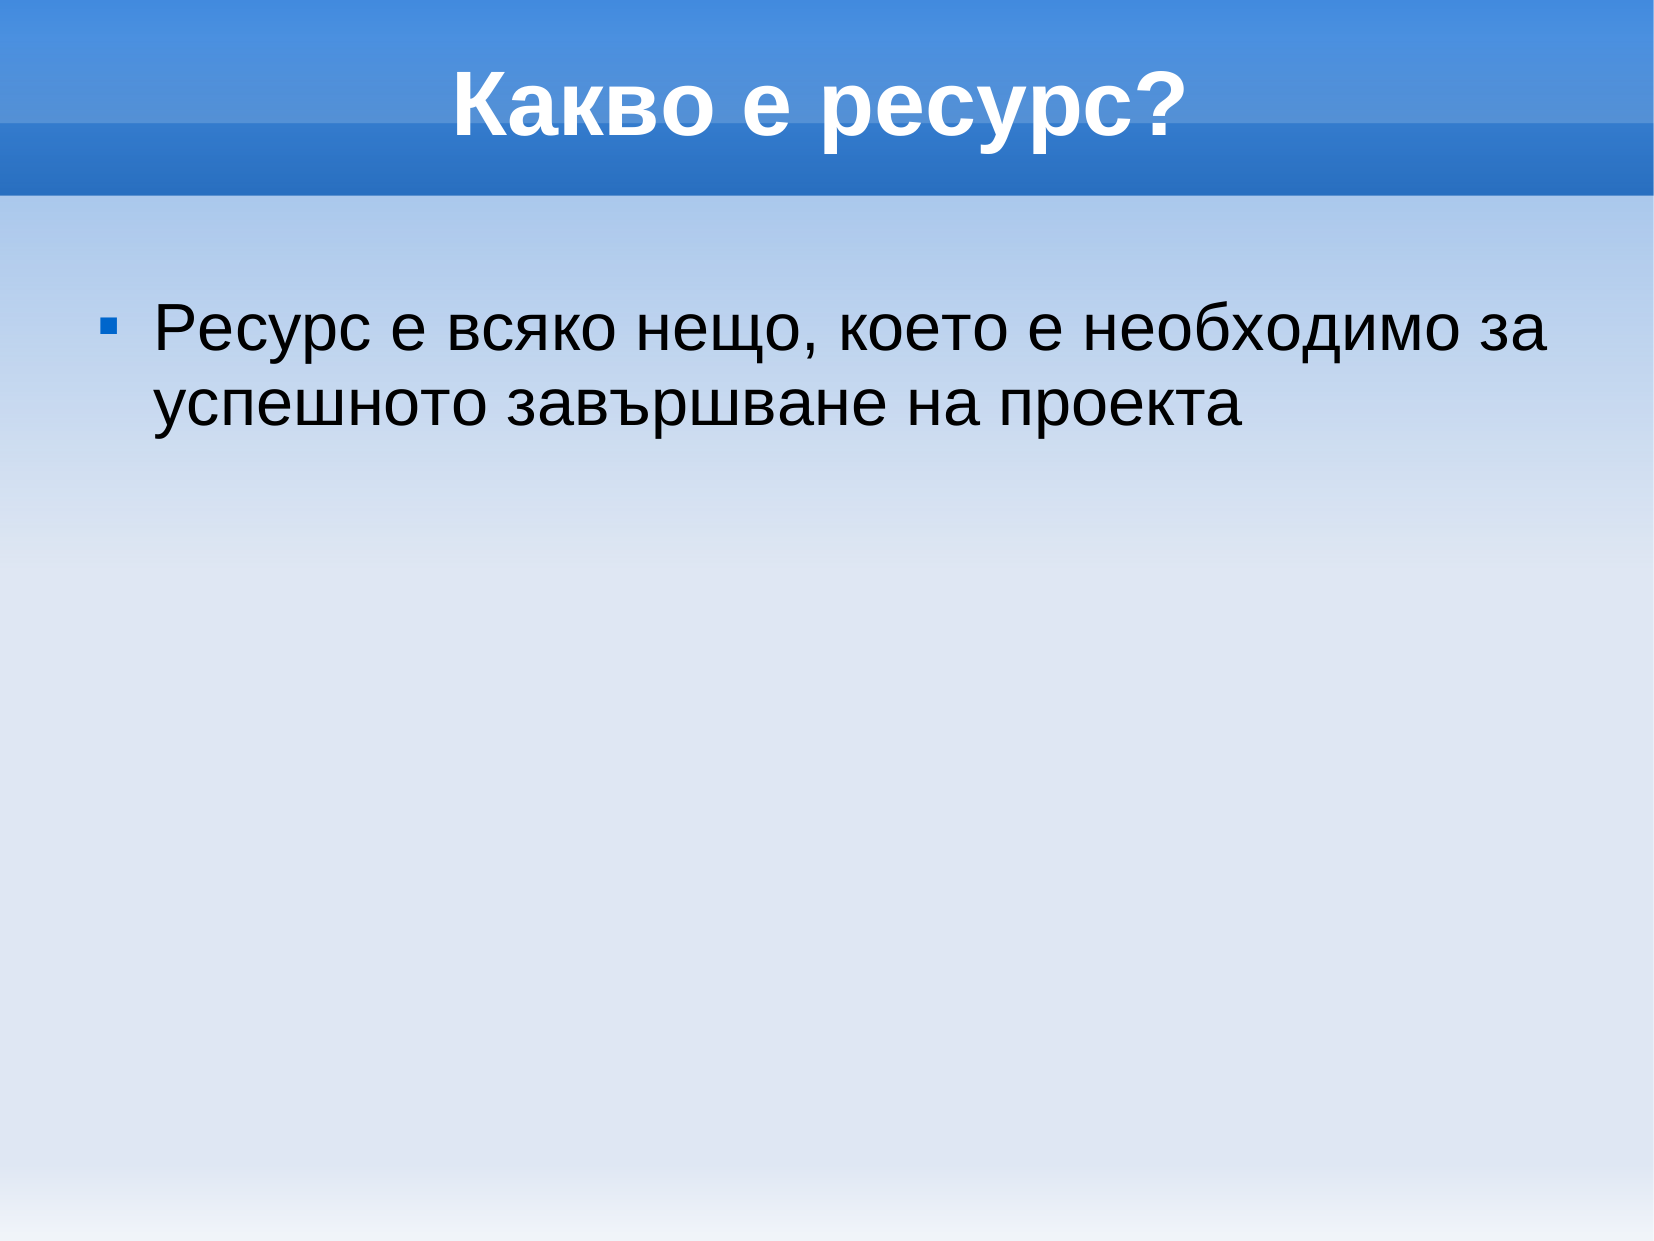

# Какво е ресурс?
Ресурс е всяко нещо, което е необходимо за успешното завършване на проекта